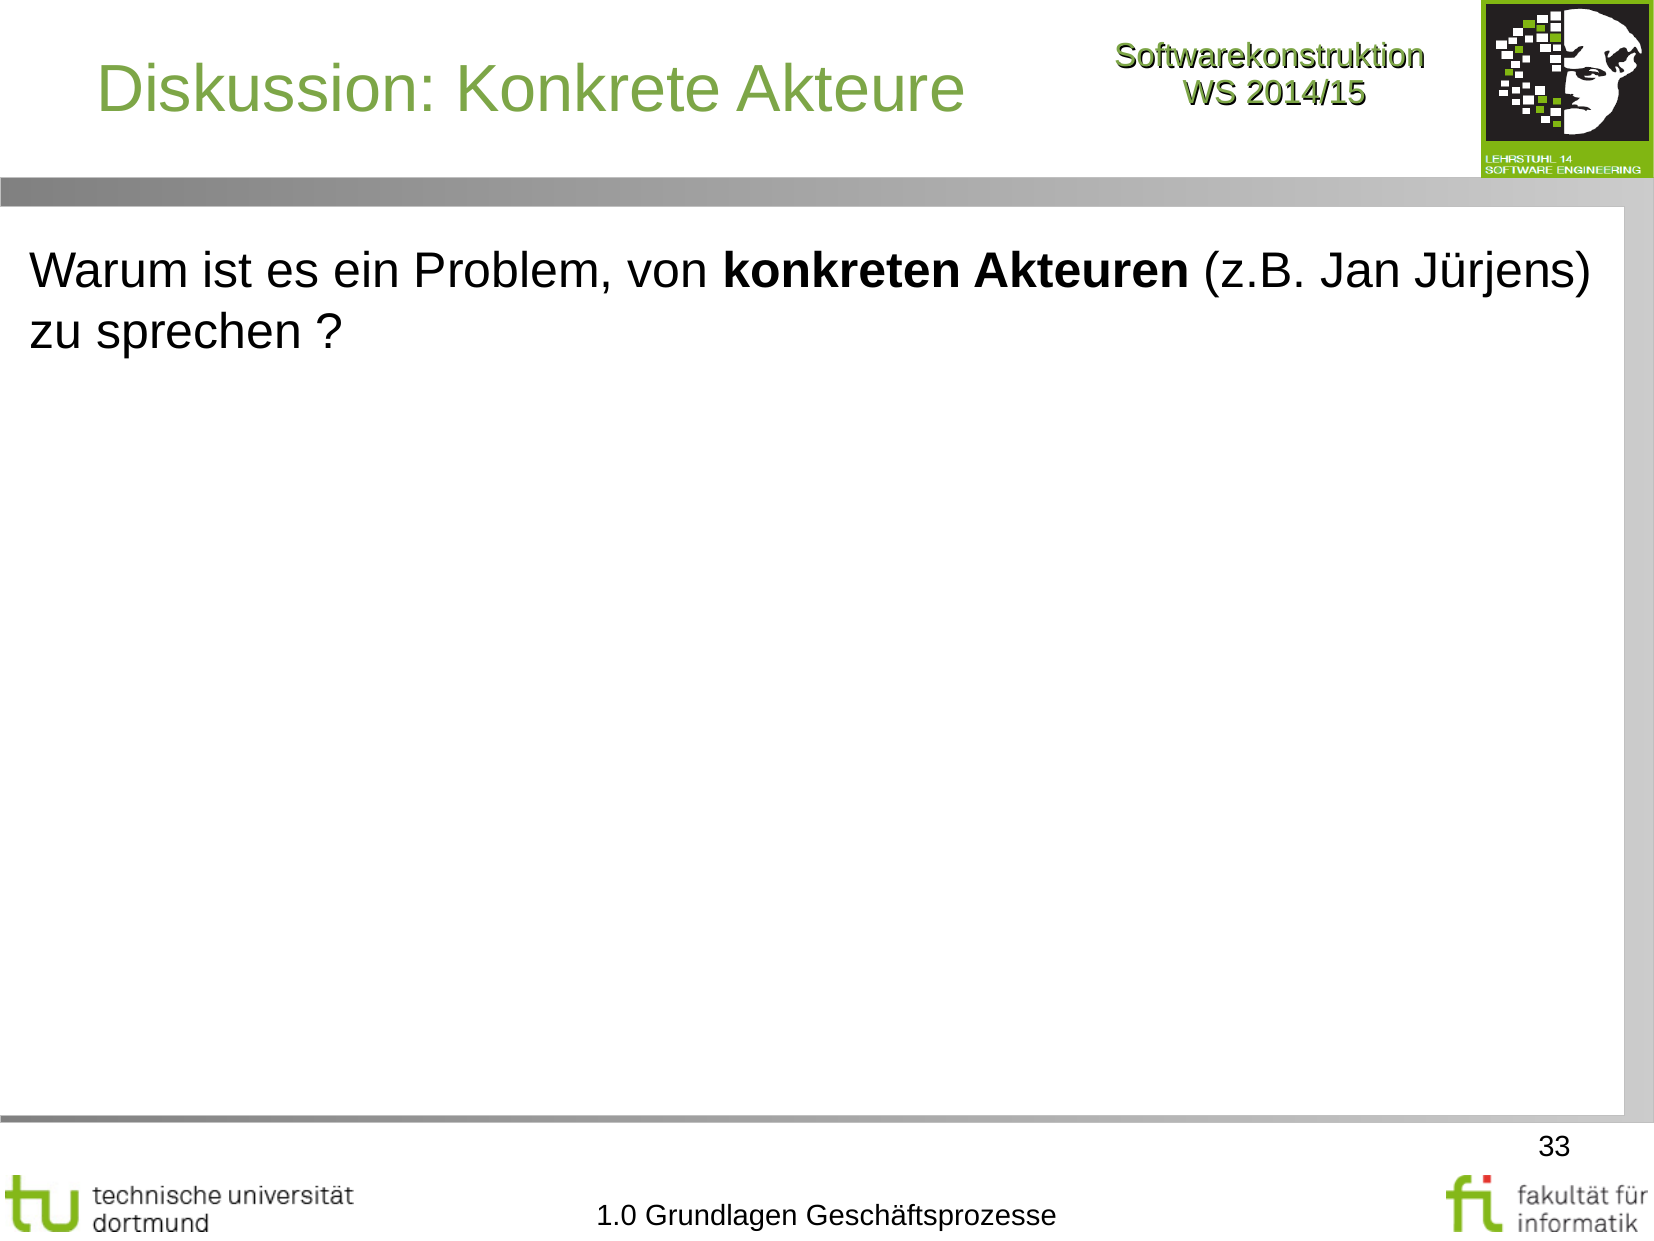

# Diskussion: Konkrete Akteure
Warum ist es ein Problem, von konkreten Akteuren (z.B. Jan Jürjens) zu sprechen ?
33
1.0 Grundlagen Geschäftsprozesse